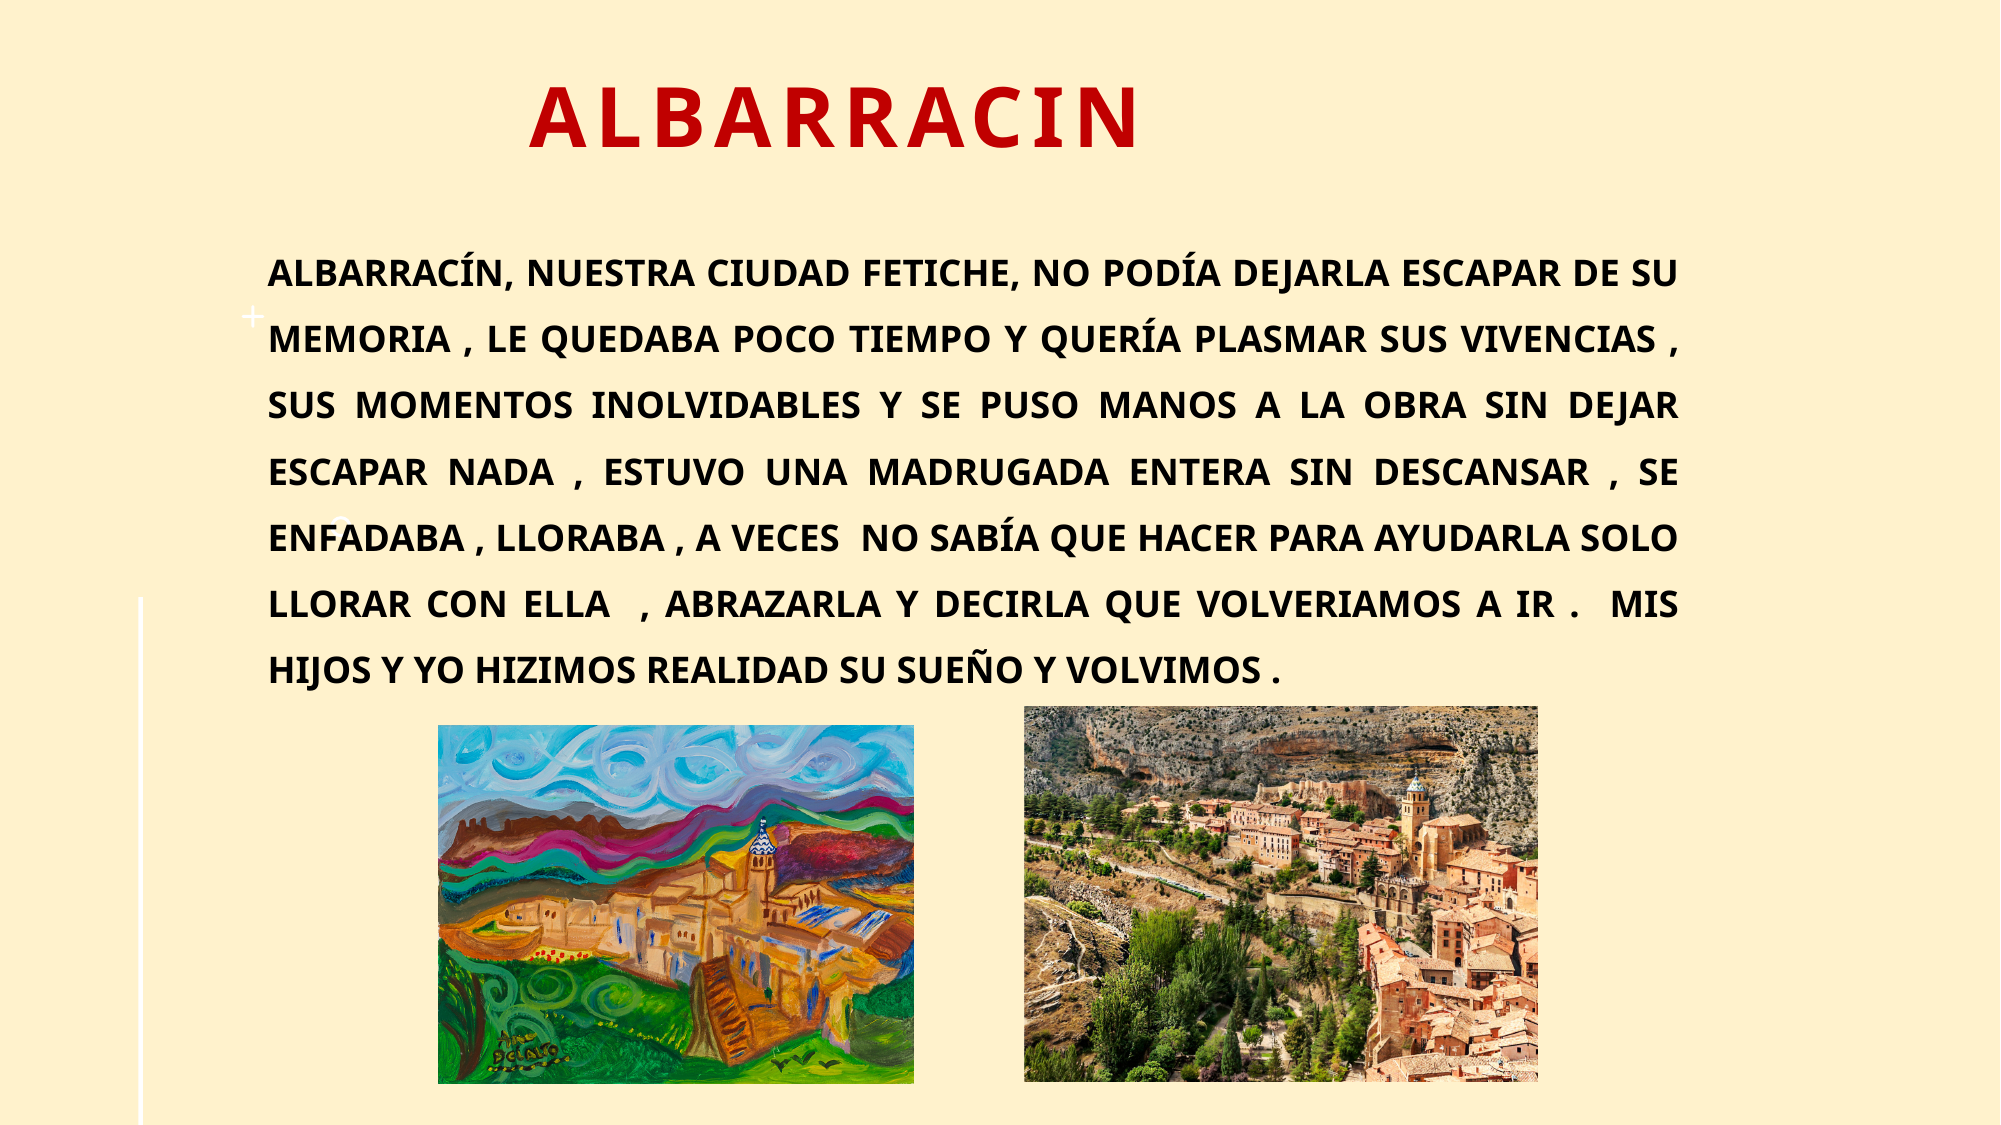

# ALBARRACIN
ALBARRACÍN, NUESTRA CIUDAD FETICHE, NO PODÍA DEJARLA ESCAPAR DE SU MEMORIA , LE QUEDABA POCO TIEMPO Y QUERÍA PLASMAR SUS VIVENCIAS , SUS MOMENTOS INOLVIDABLES Y SE PUSO MANOS A LA OBRA SIN DEJAR ESCAPAR NADA , ESTUVO UNA MADRUGADA ENTERA SIN DESCANSAR , SE ENFADABA , LLORABA , A VECES NO SABÍA QUE HACER PARA AYUDARLA SOLO LLORAR CON ELLA , ABRAZARLA Y DECIRLA QUE VOLVERIAMOS A IR . MIS HIJOS Y YO HIZIMOS REALIDAD SU SUEÑO Y VOLVIMOS .